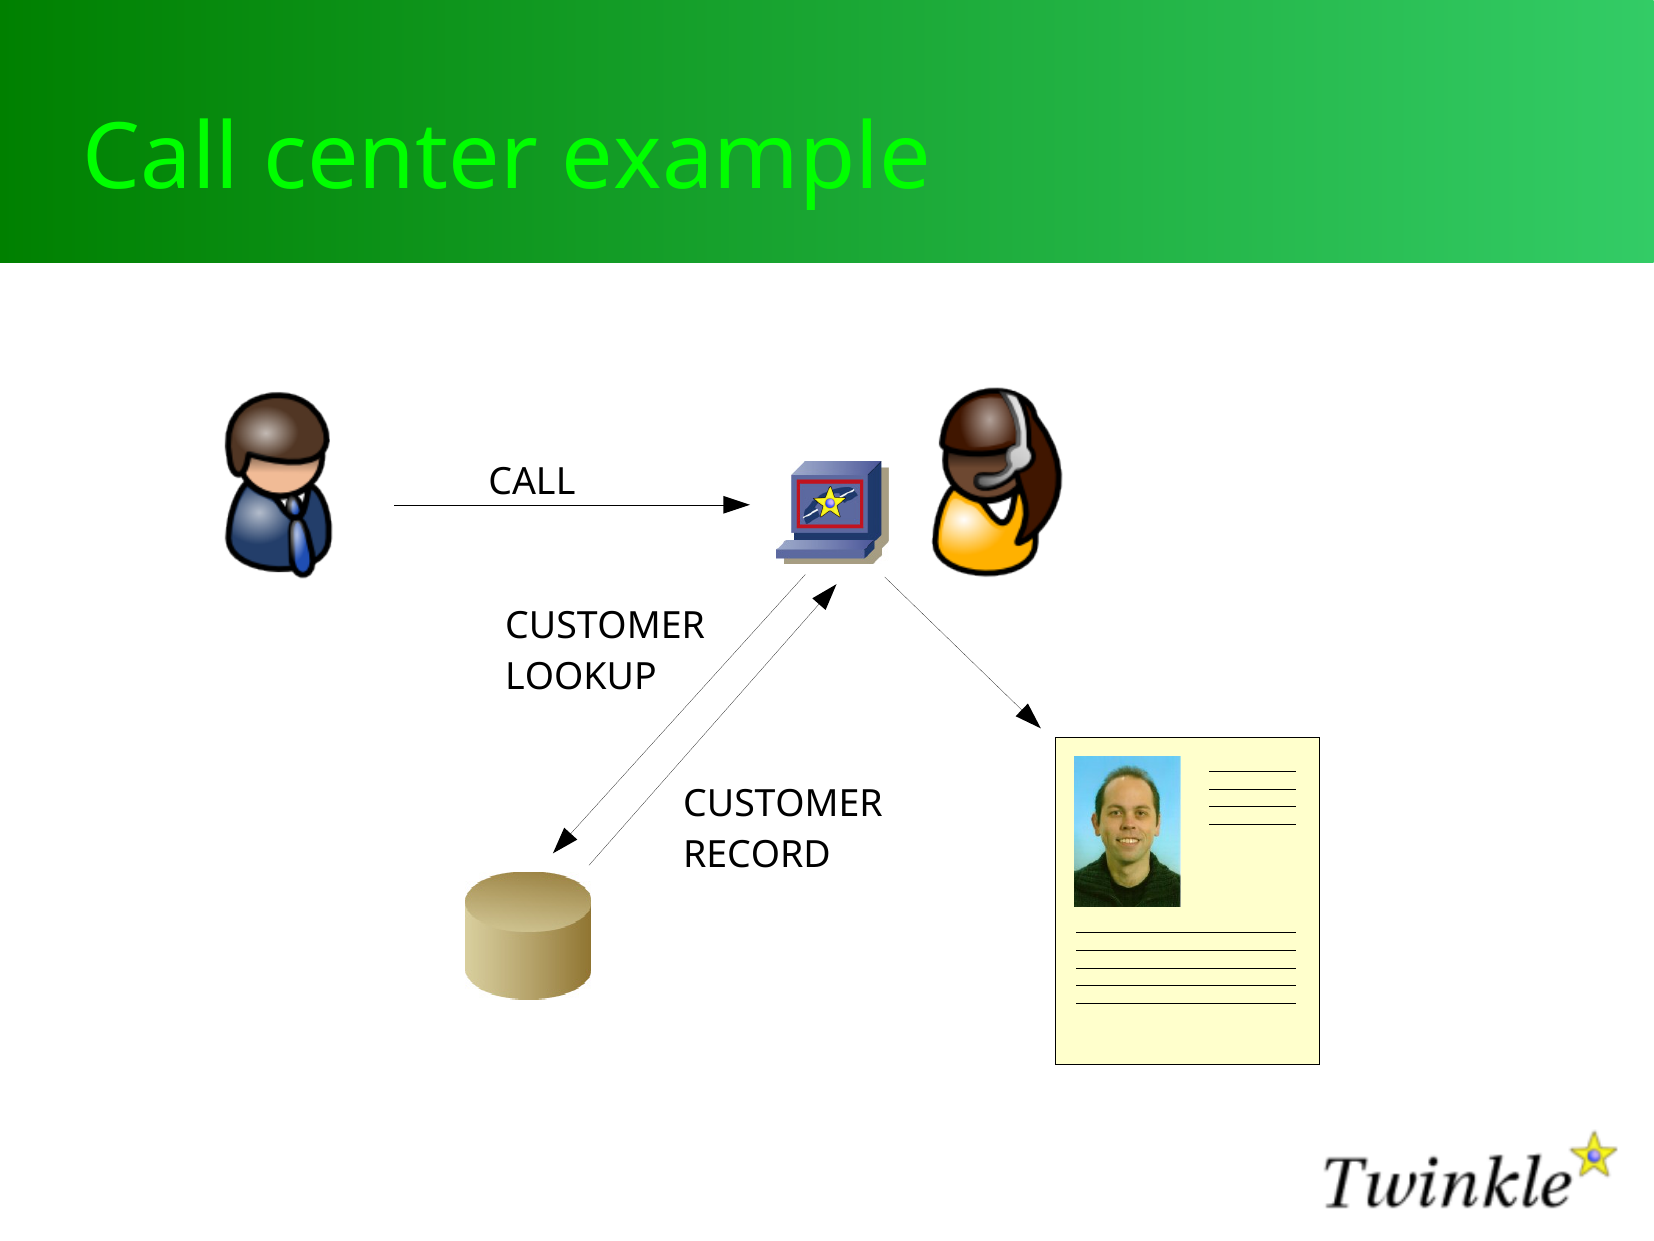

# Call center example
CALL
CUSTOMER
LOOKUP
CUSTOMER
RECORD